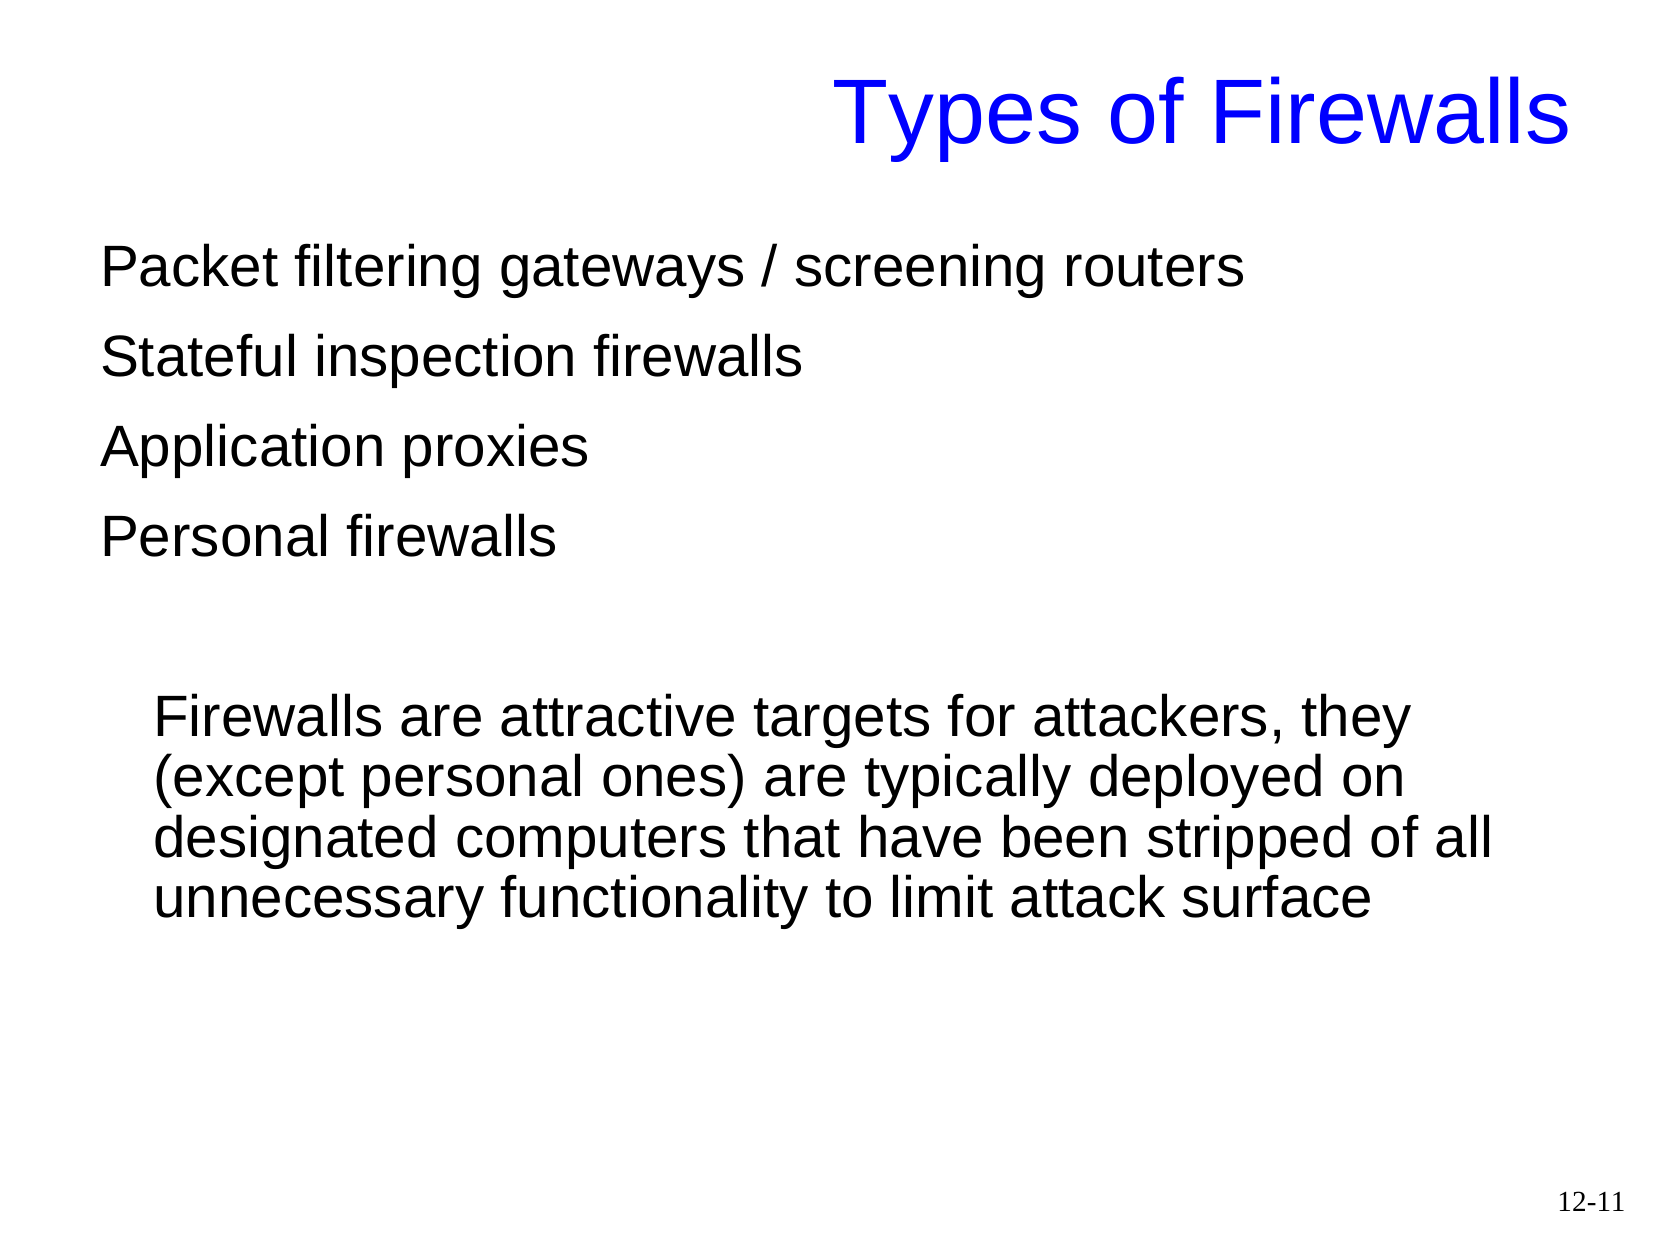

# Types of Firewalls
Packet filtering gateways / screening routers
Stateful inspection firewalls
Application proxies
Personal firewalls
	Firewalls are attractive targets for attackers, they (except personal ones) are typically deployed on designated computers that have been stripped of all unnecessary functionality to limit attack surface